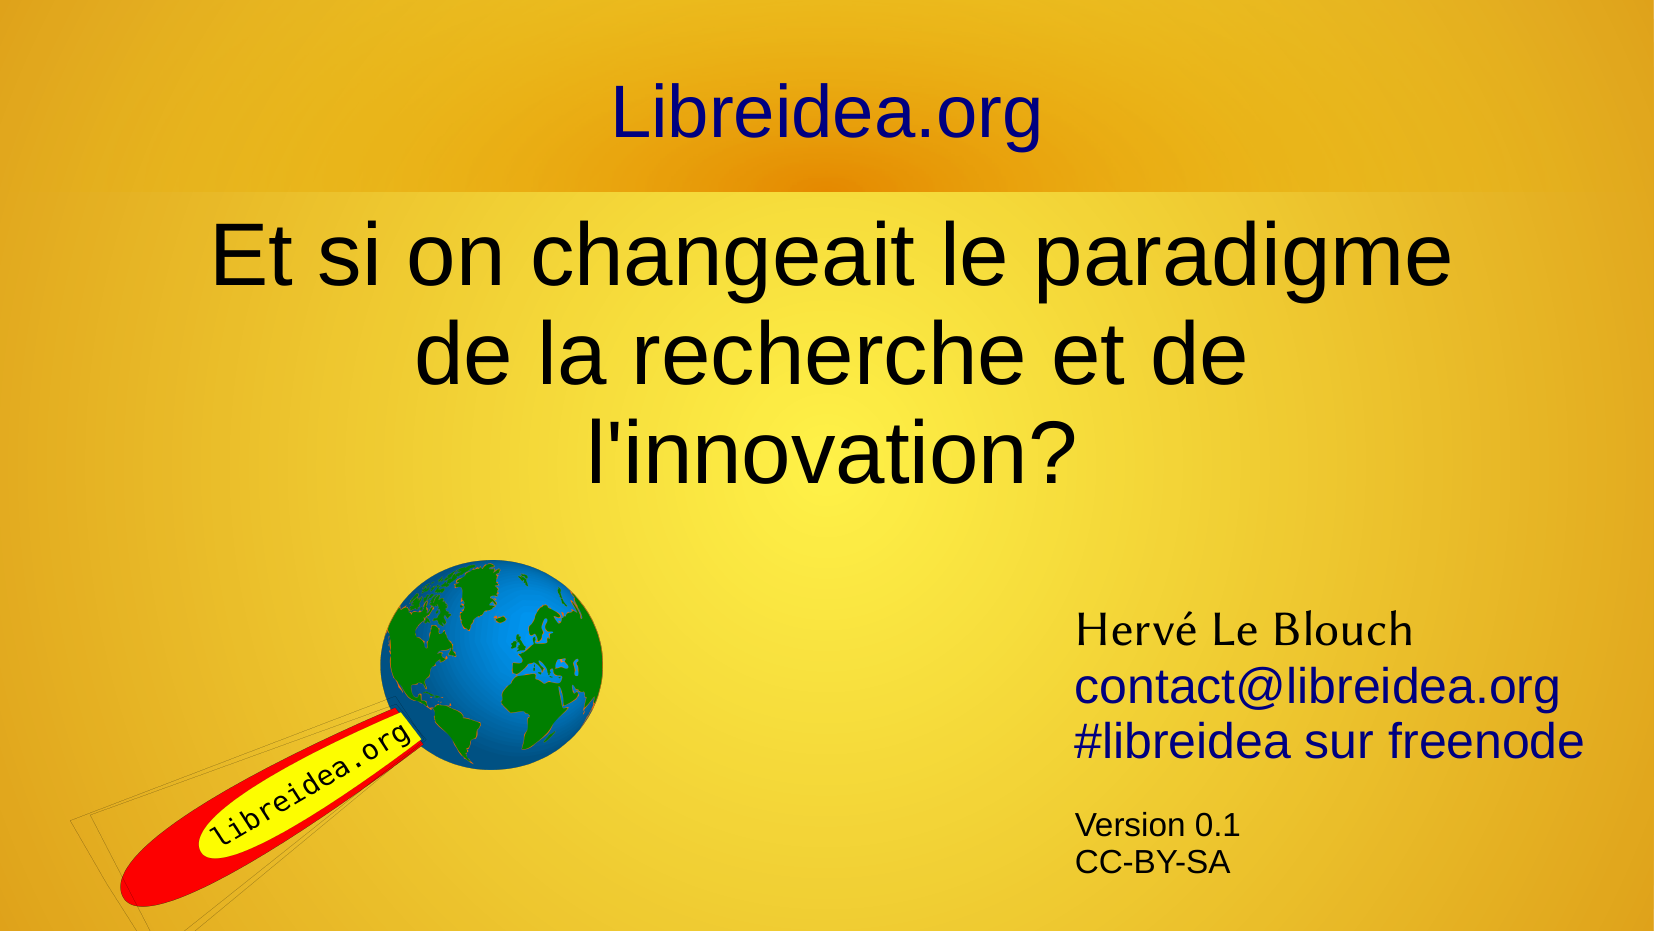

# Libreidea.org
Et si on changeait le paradigme de la recherche et de l'innovation?
Hervé Le Blouch
contact@libreidea.org
#libreidea sur freenode
Version 0.1
CC-BY-SA